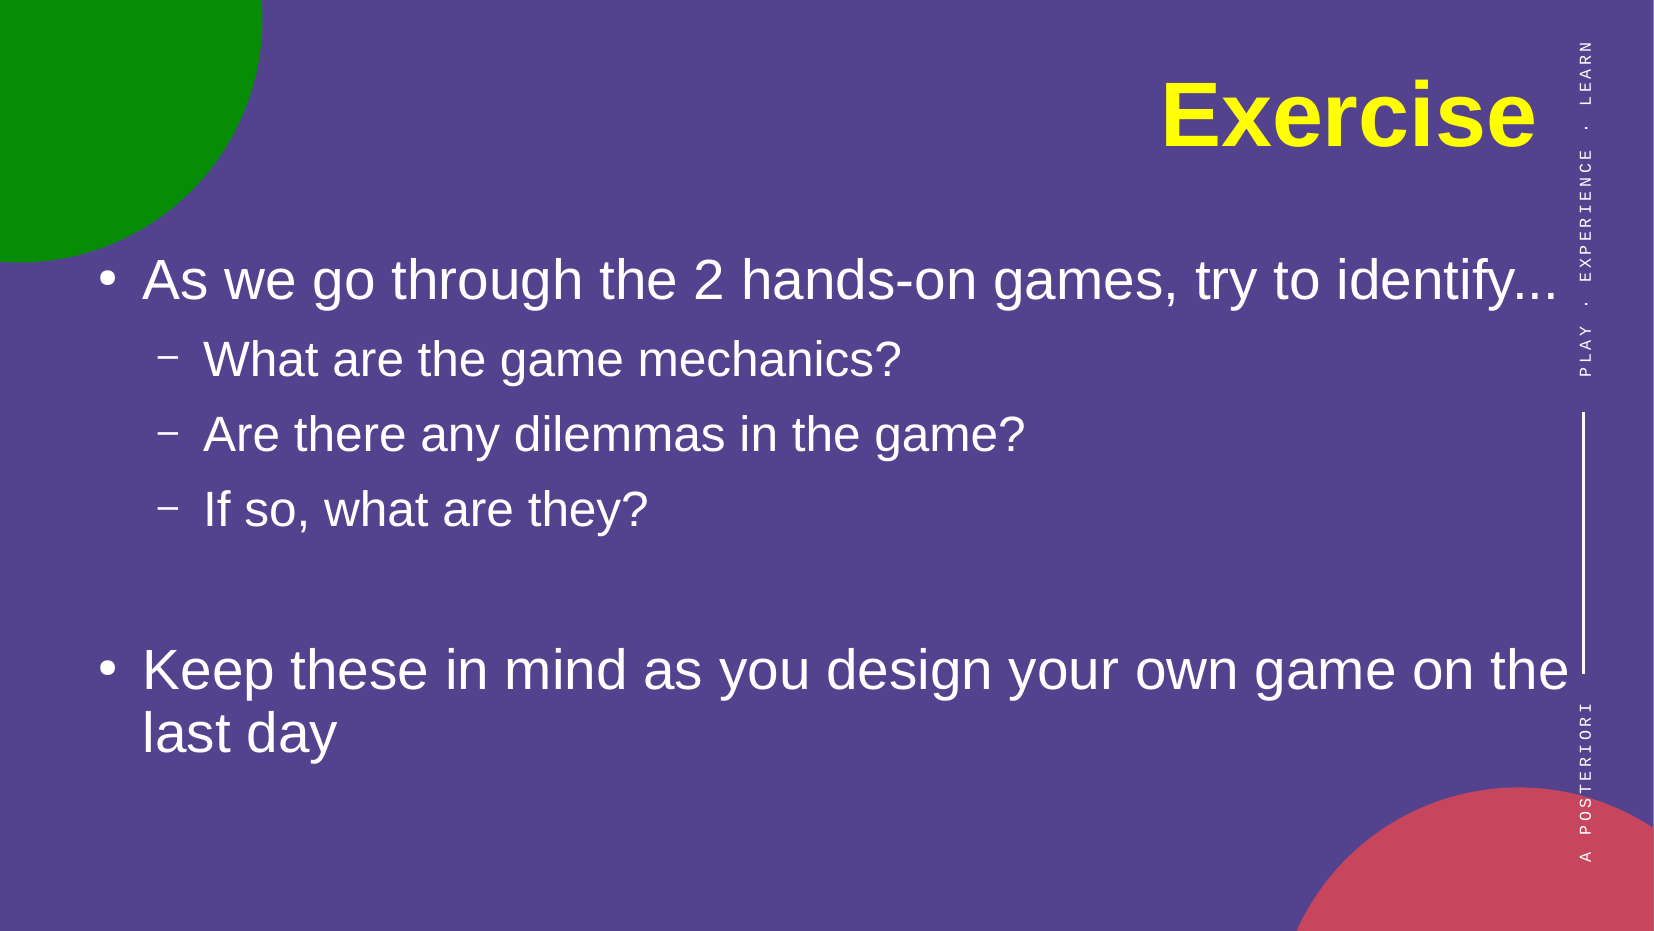

# Exercise
As we go through the 2 hands-on games, try to identify...
What are the game mechanics?
Are there any dilemmas in the game?
If so, what are they?
Keep these in mind as you design your own game on the last day